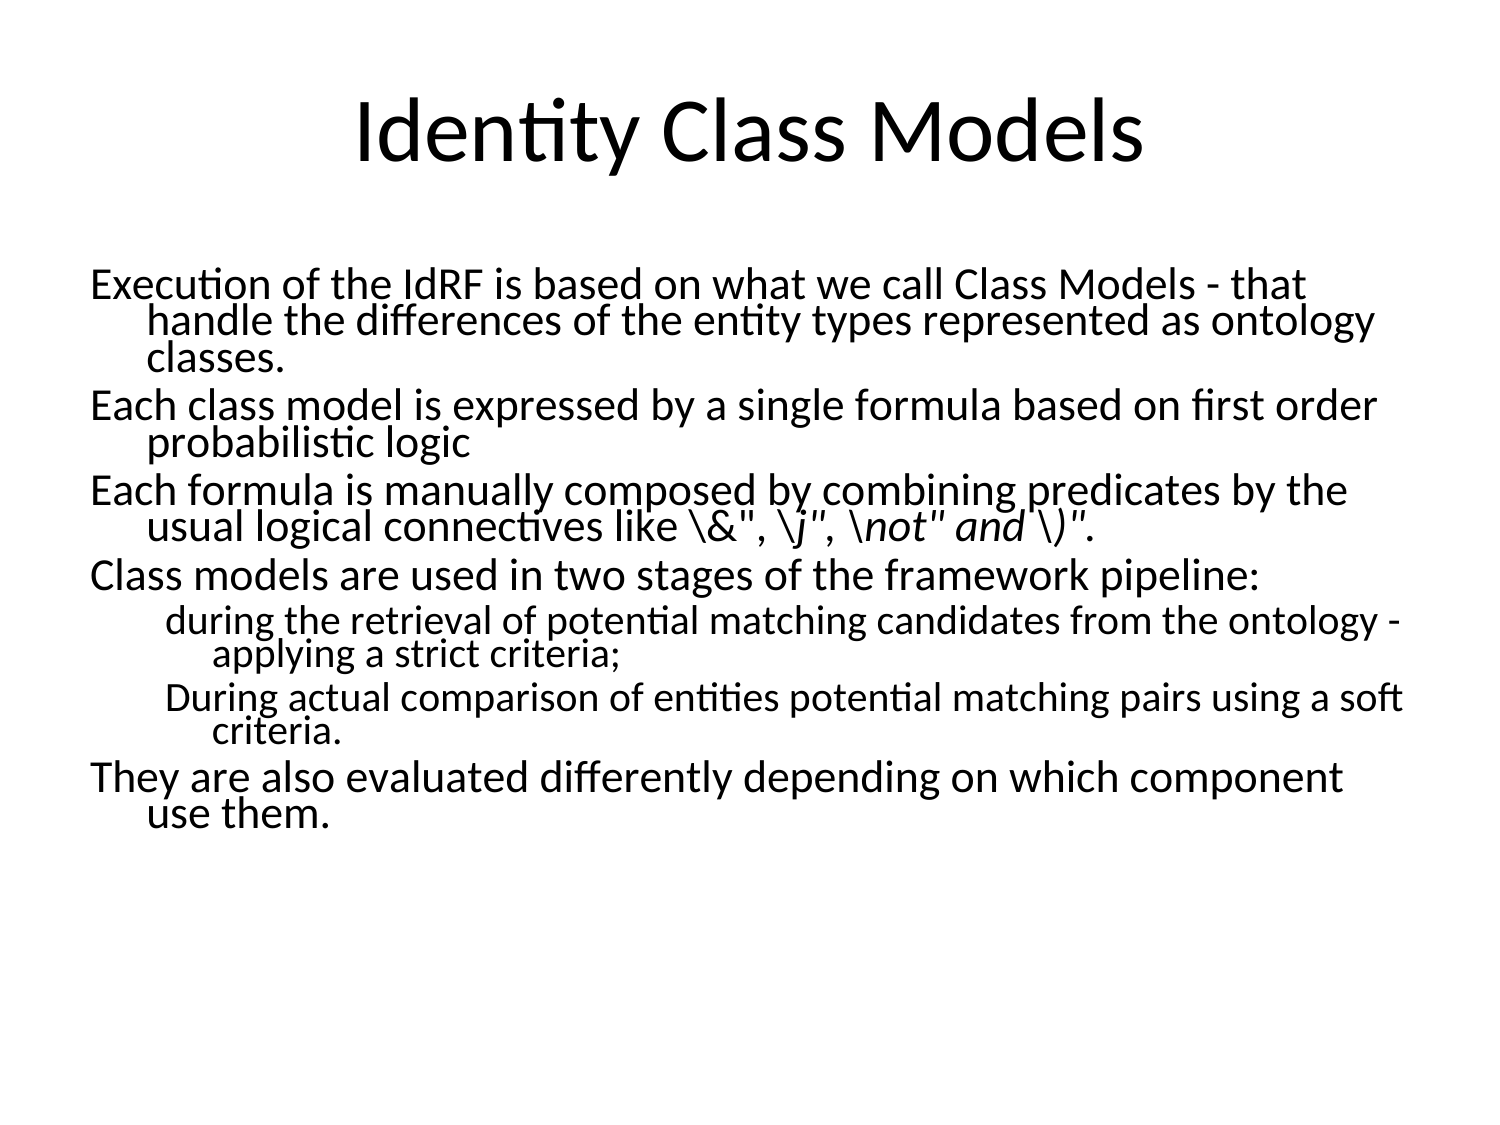

# Identity Class Models
Execution of the IdRF is based on what we call Class Models - that handle the differences of the entity types represented as ontology classes.
Each class model is expressed by a single formula based on first order probabilistic logic
Each formula is manually composed by combining predicates by the usual logical connectives like \&", \j", \not" and \)".
Class models are used in two stages of the framework pipeline:
during the retrieval of potential matching candidates from the ontology - applying a strict criteria;
During actual comparison of entities potential matching pairs using a soft criteria.
They are also evaluated differently depending on which component use them.